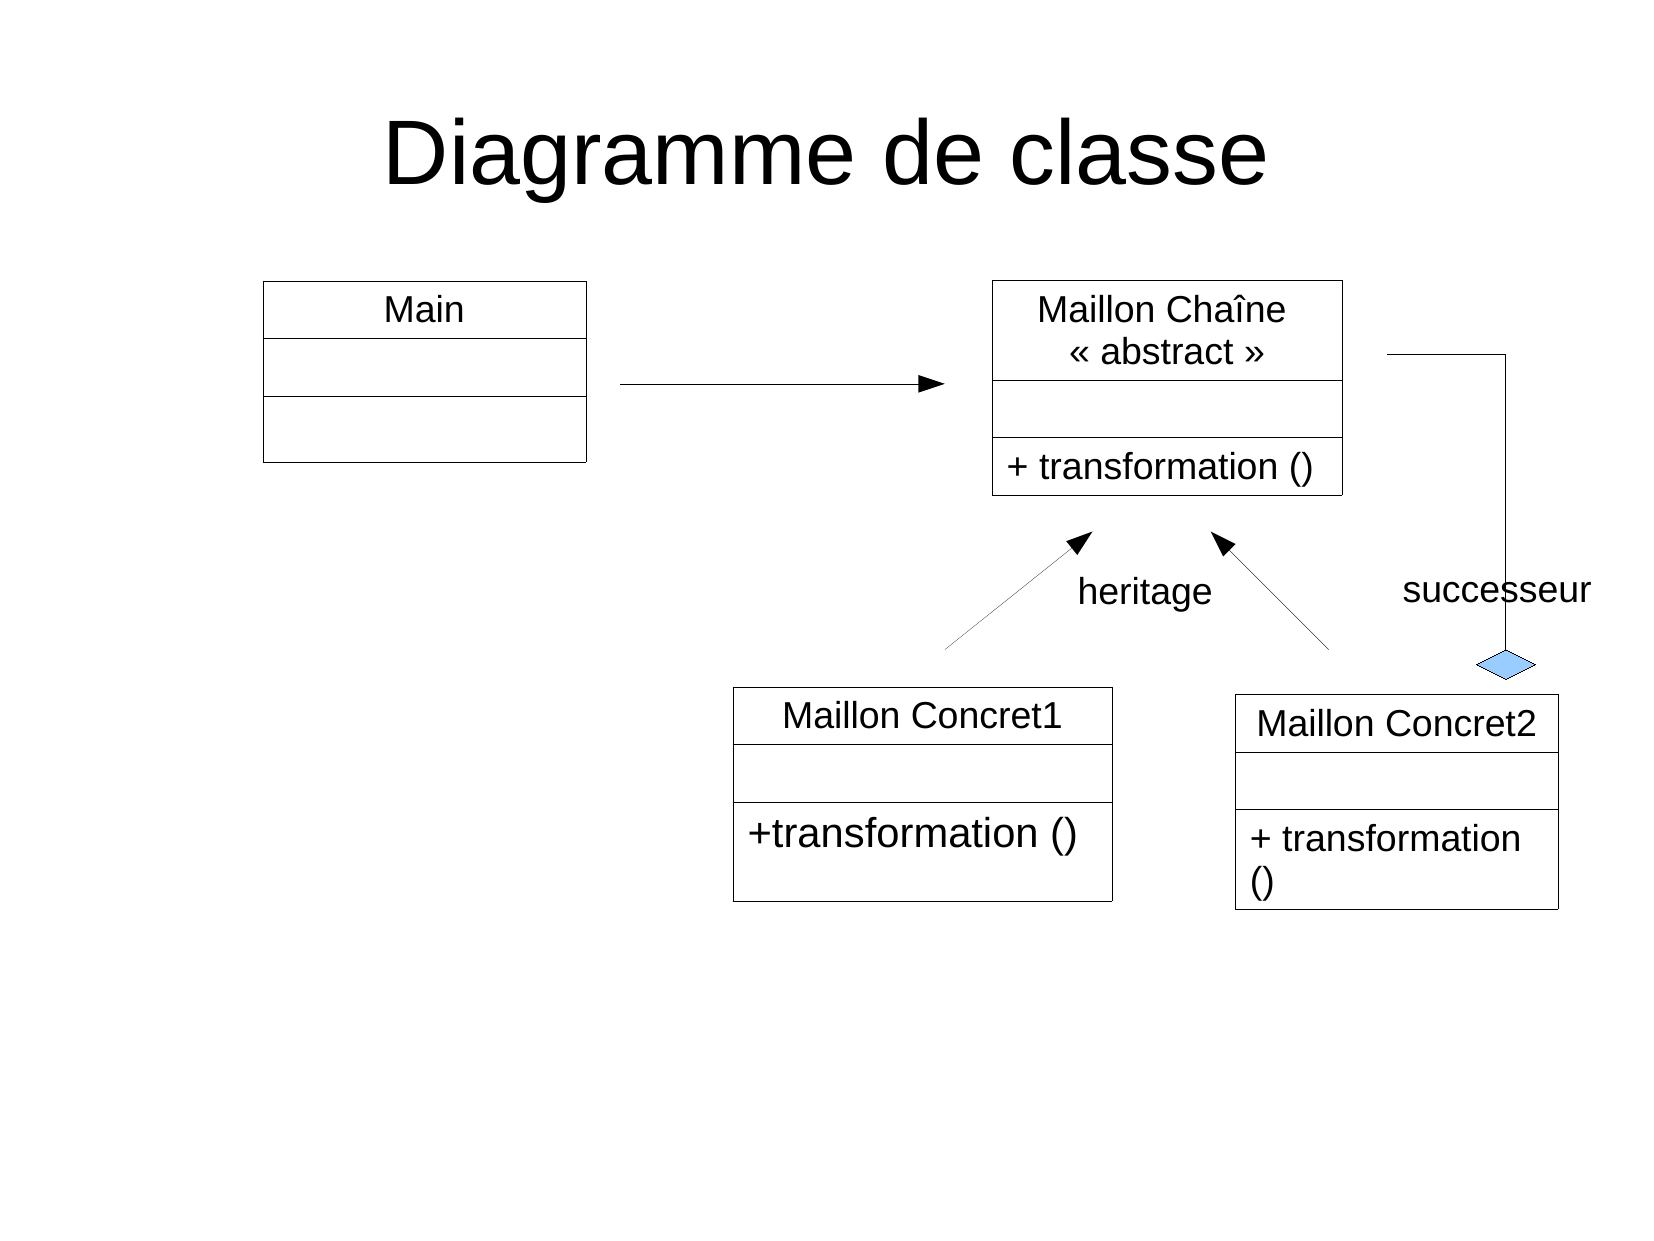

# Diagramme de classe
| Maillon Chaîne « abstract » |
| --- |
| |
| + transformation () |
| Main |
| --- |
| |
| |
successeur
heritage
| Maillon Concret1 |
| --- |
| |
| +transformation () |
| Maillon Concret2 |
| --- |
| |
| + transformation () |